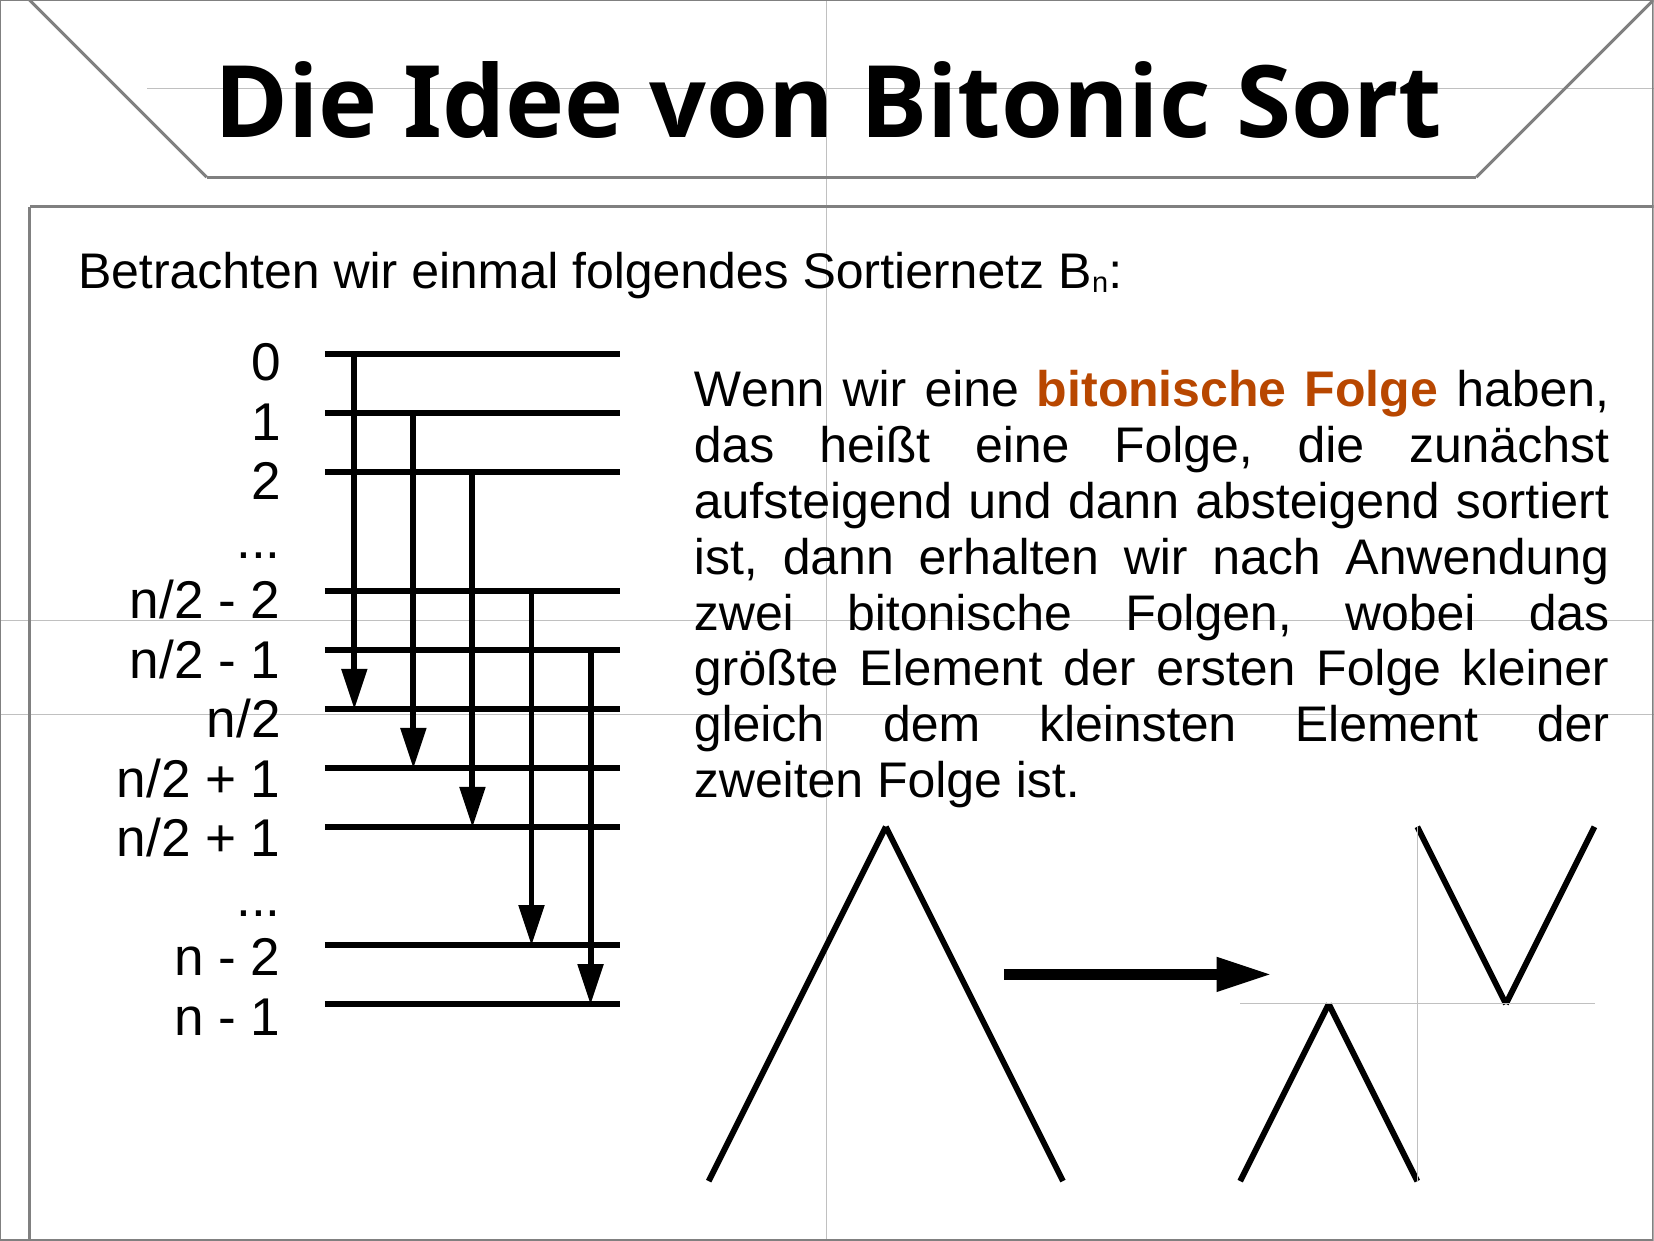

Die Idee von Bitonic Sort
Betrachten wir einmal folgendes Sortiernetz Bn:
0
1
2
...
n/2 - 2
n/2 - 1
n/2
n/2 + 1
n/2 + 1
...
n - 2
n - 1
Wenn wir eine bitonische Folge haben, das heißt eine Folge, die zunächst aufsteigend und dann absteigend sortiert ist, dann erhalten wir nach Anwendung zwei bitonische Folgen, wobei das größte Element der ersten Folge kleiner gleich dem kleinsten Element der zweiten Folge ist.